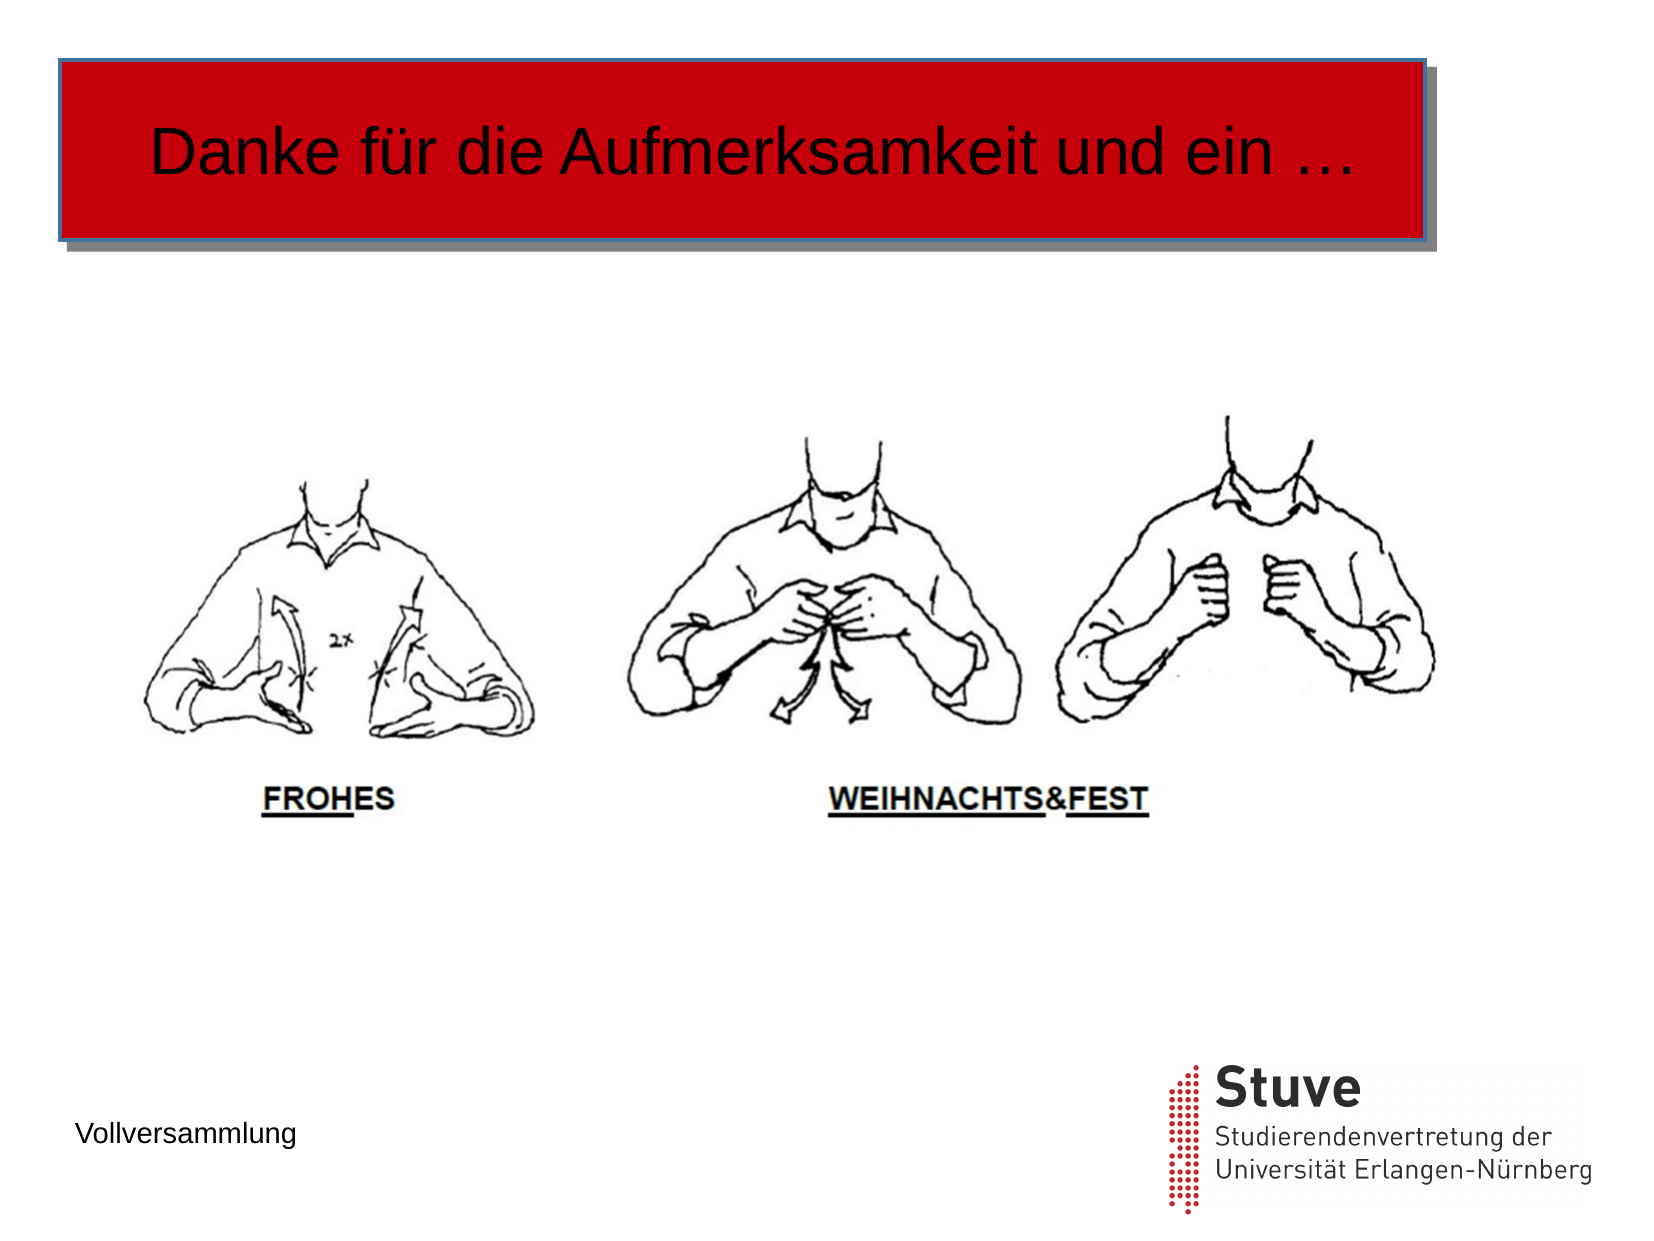

Danke für die Aufmerksamkeit und ein …